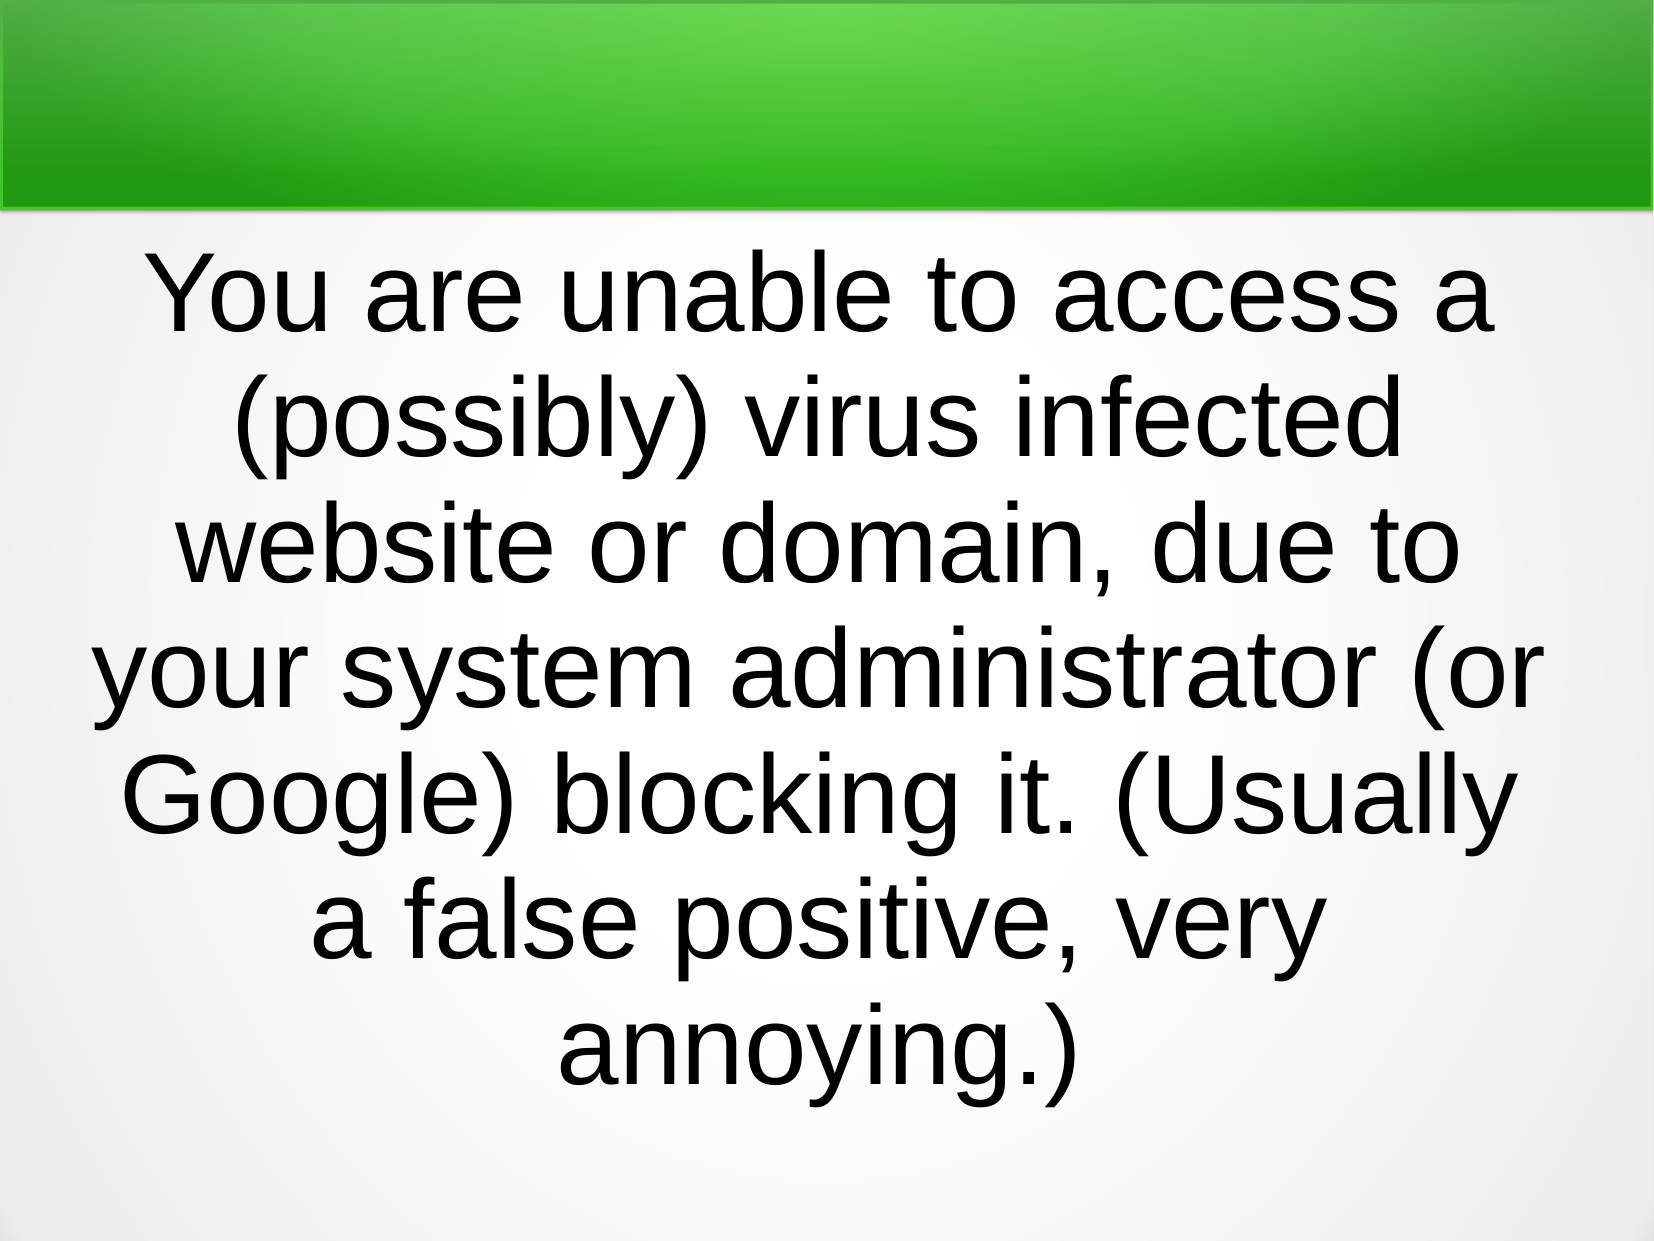

# You are unable to access a (possibly) virus infected website or domain, due to your system administrator (or Google) blocking it. (Usually a false positive, very annoying.)